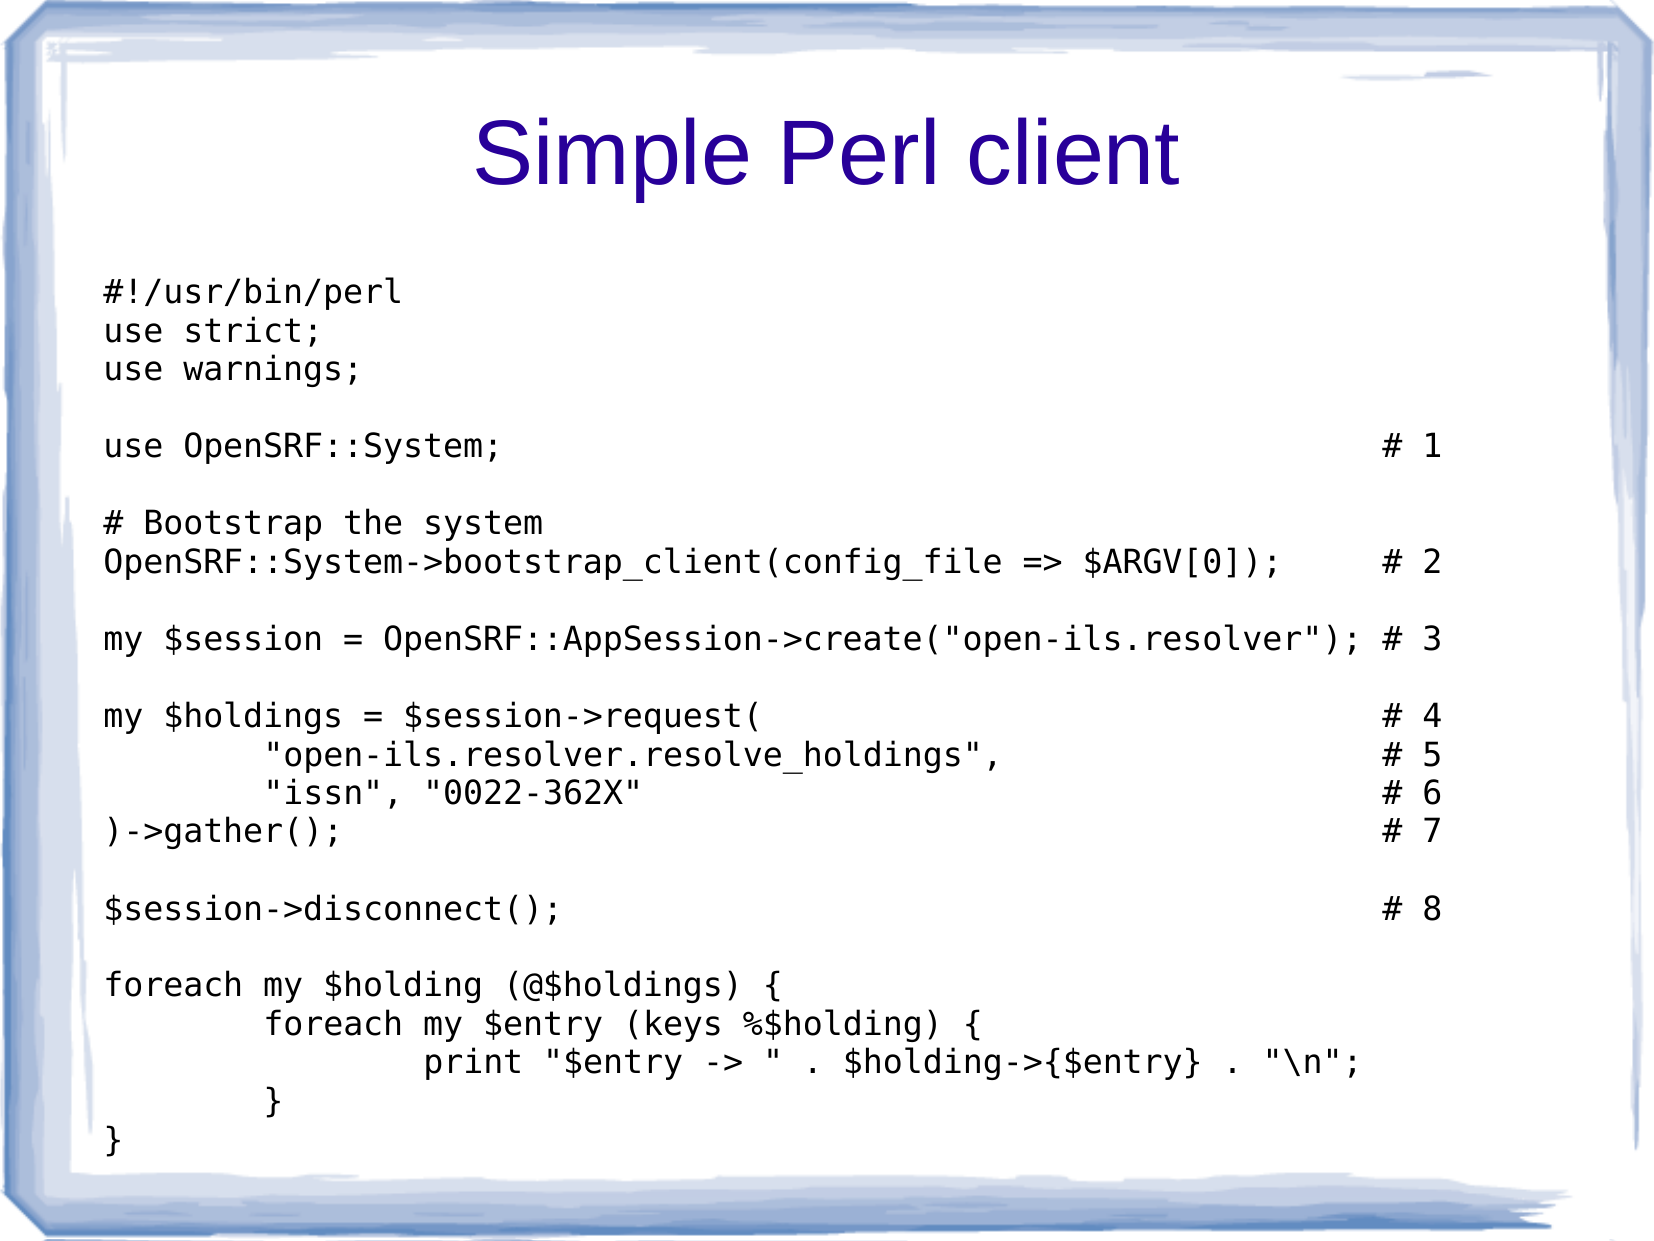

# Simple Perl client
#!/usr/bin/perl
use strict;
use warnings;
use OpenSRF::System; # 1
# Bootstrap the system
OpenSRF::System->bootstrap_client(config_file => $ARGV[0]); # 2
my $session = OpenSRF::AppSession->create("open-ils.resolver"); # 3
my $holdings = $session->request( # 4
 "open-ils.resolver.resolve_holdings", # 5
 "issn", "0022-362X" # 6
)->gather(); # 7
$session->disconnect(); # 8
foreach my $holding (@$holdings) {
 foreach my $entry (keys %$holding) {
 print "$entry -> " . $holding->{$entry} . "\n";
 }
}